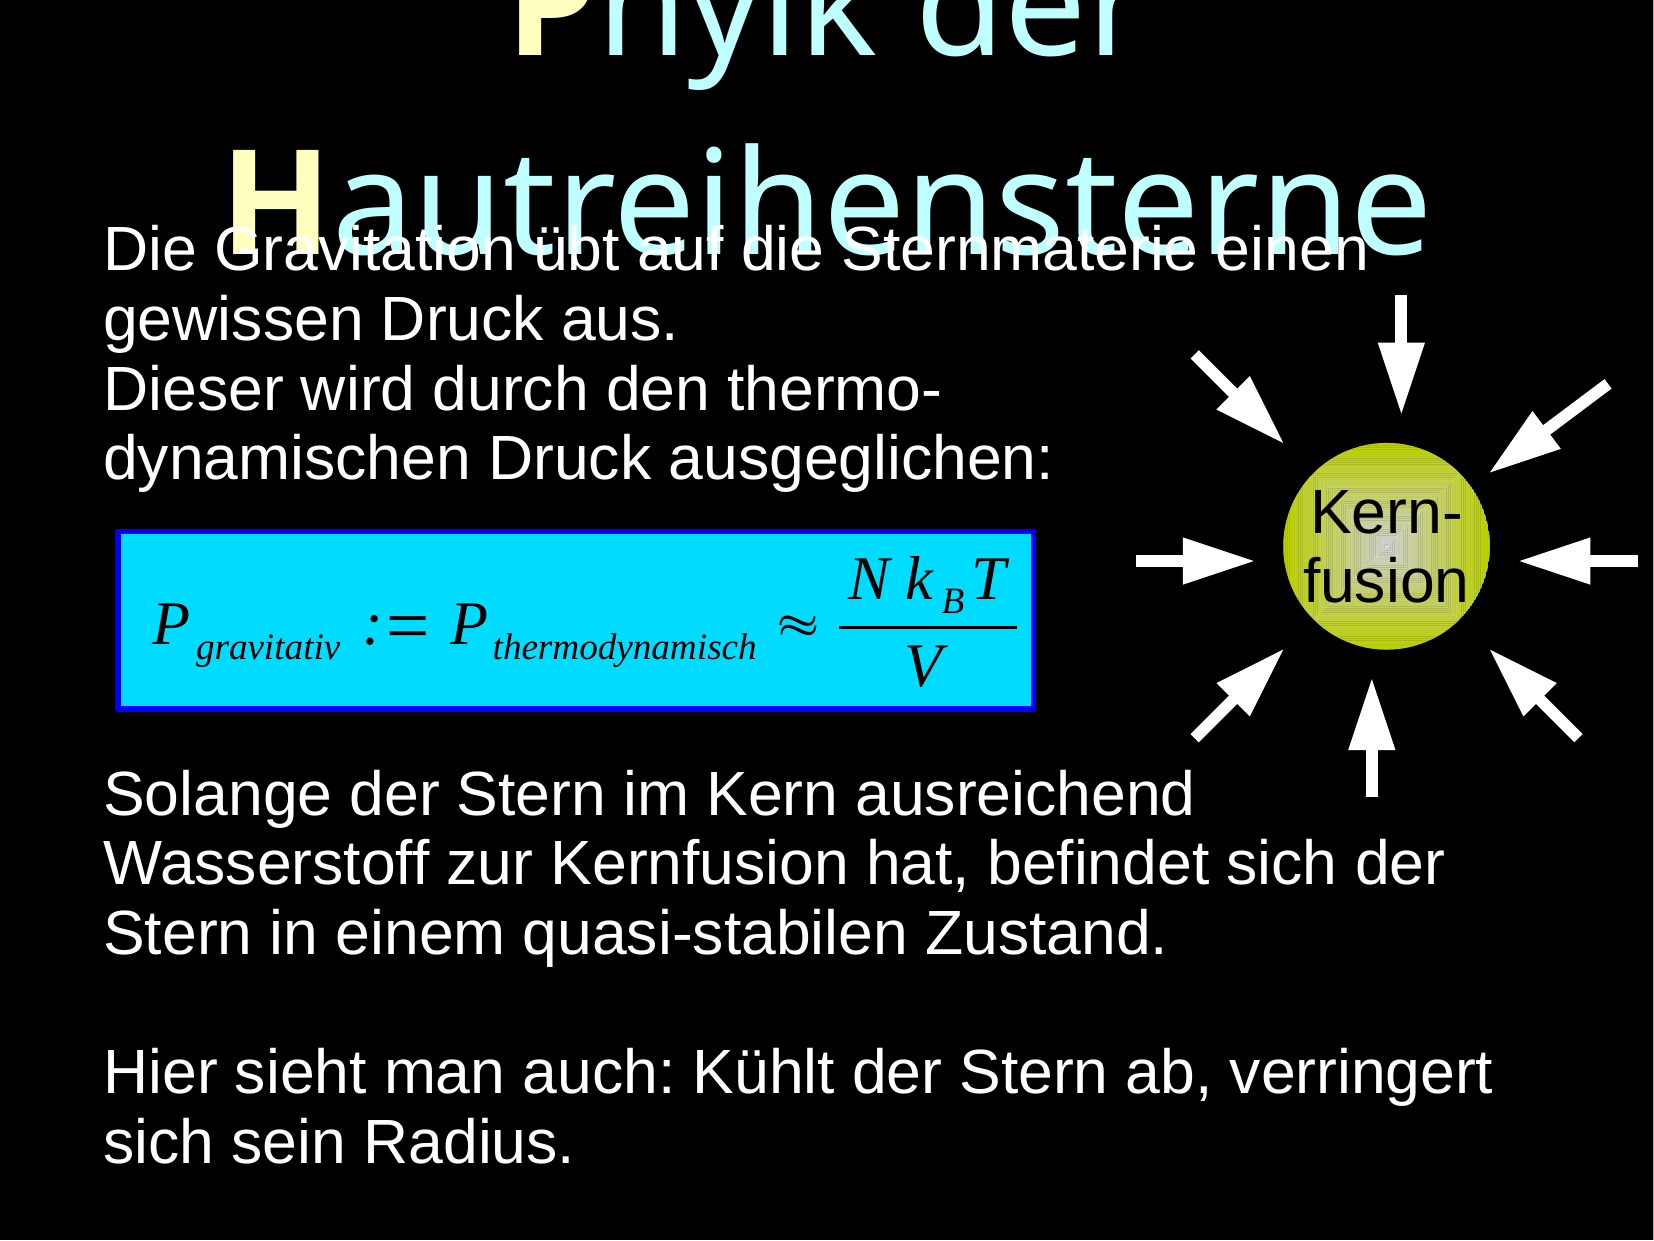

# Phyik der Hautreihensterne
Die Gravitation übt auf die Sternmaterie einen gewissen Druck aus.
Dieser wird durch den thermo-
dynamischen Druck ausgeglichen:
Kern-
fusion
Solange der Stern im Kern ausreichend Wasserstoff zur Kernfusion hat, befindet sich der Stern in einem quasi-stabilen Zustand.
Hier sieht man auch: Kühlt der Stern ab, verringert sich sein Radius.